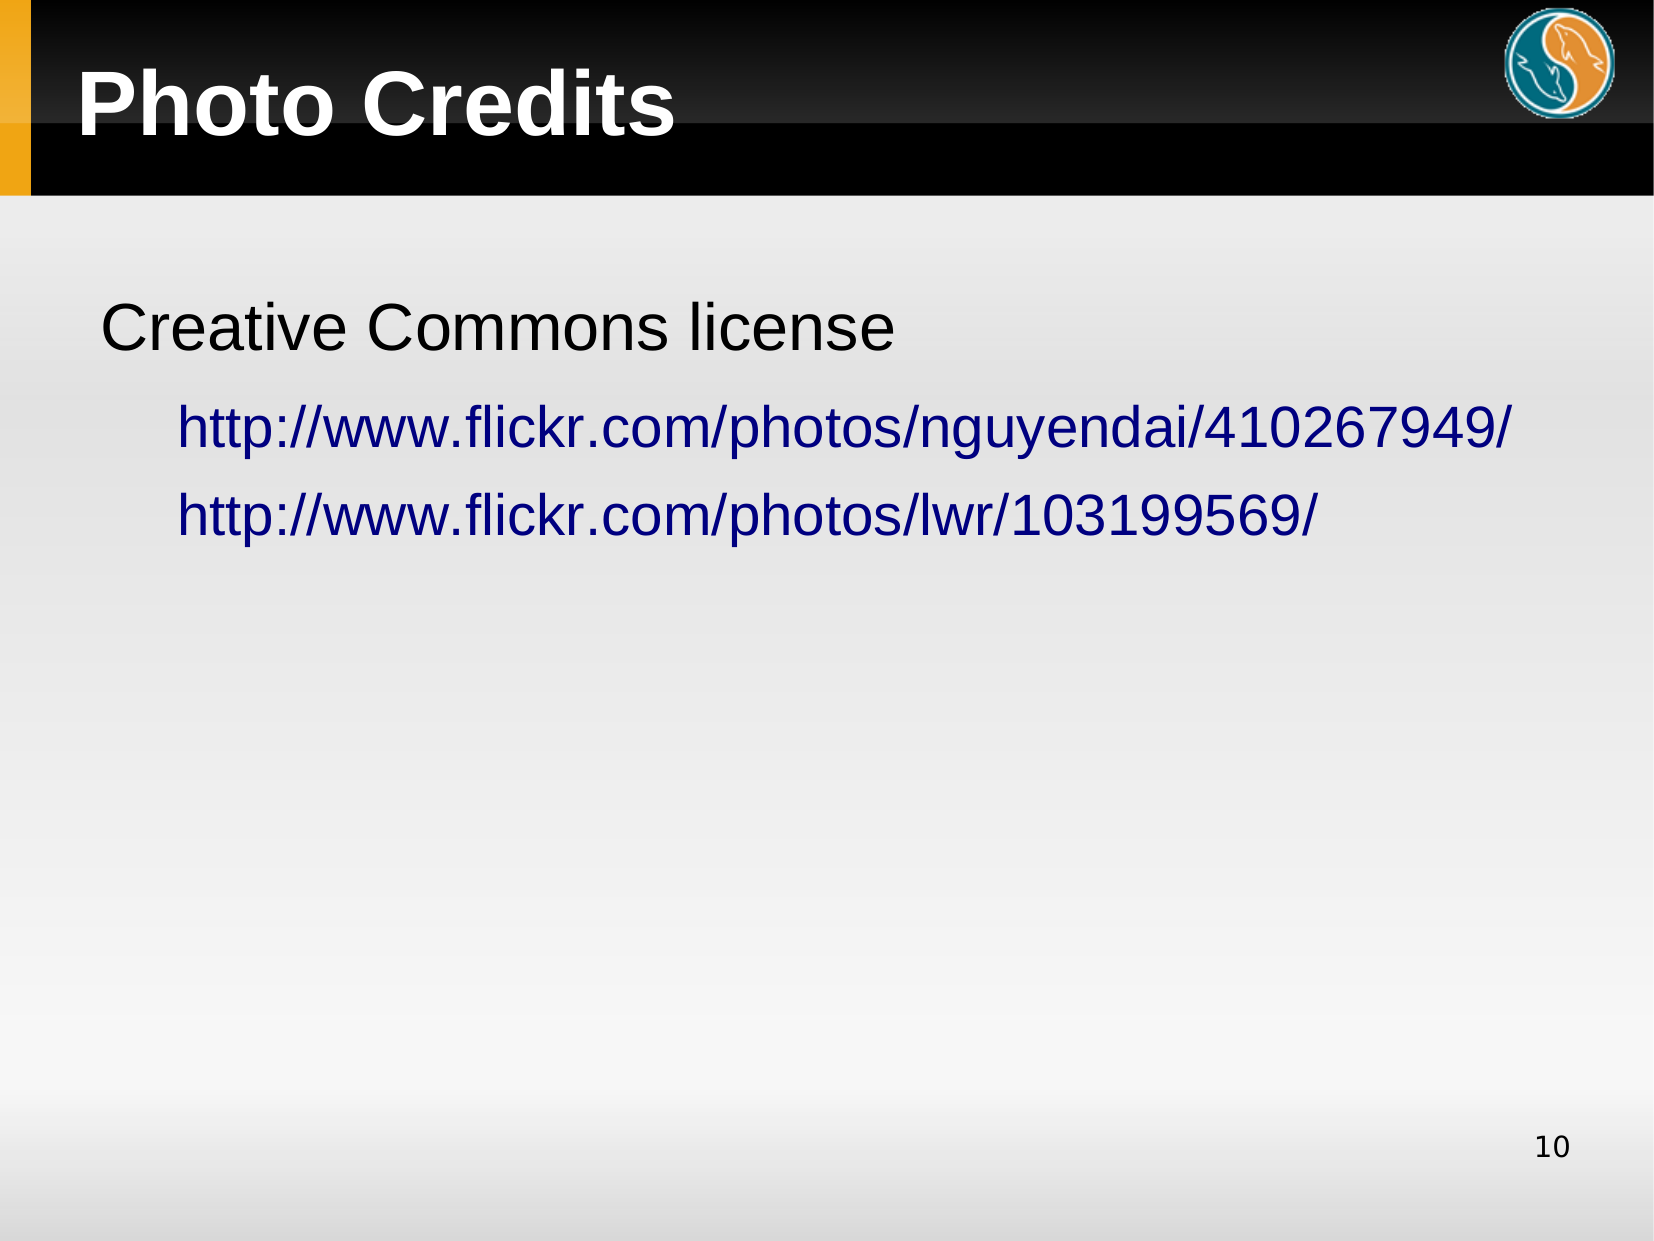

# Photo Credits
Creative Commons license
http://www.flickr.com/photos/nguyendai/410267949/
http://www.flickr.com/photos/lwr/103199569/
10